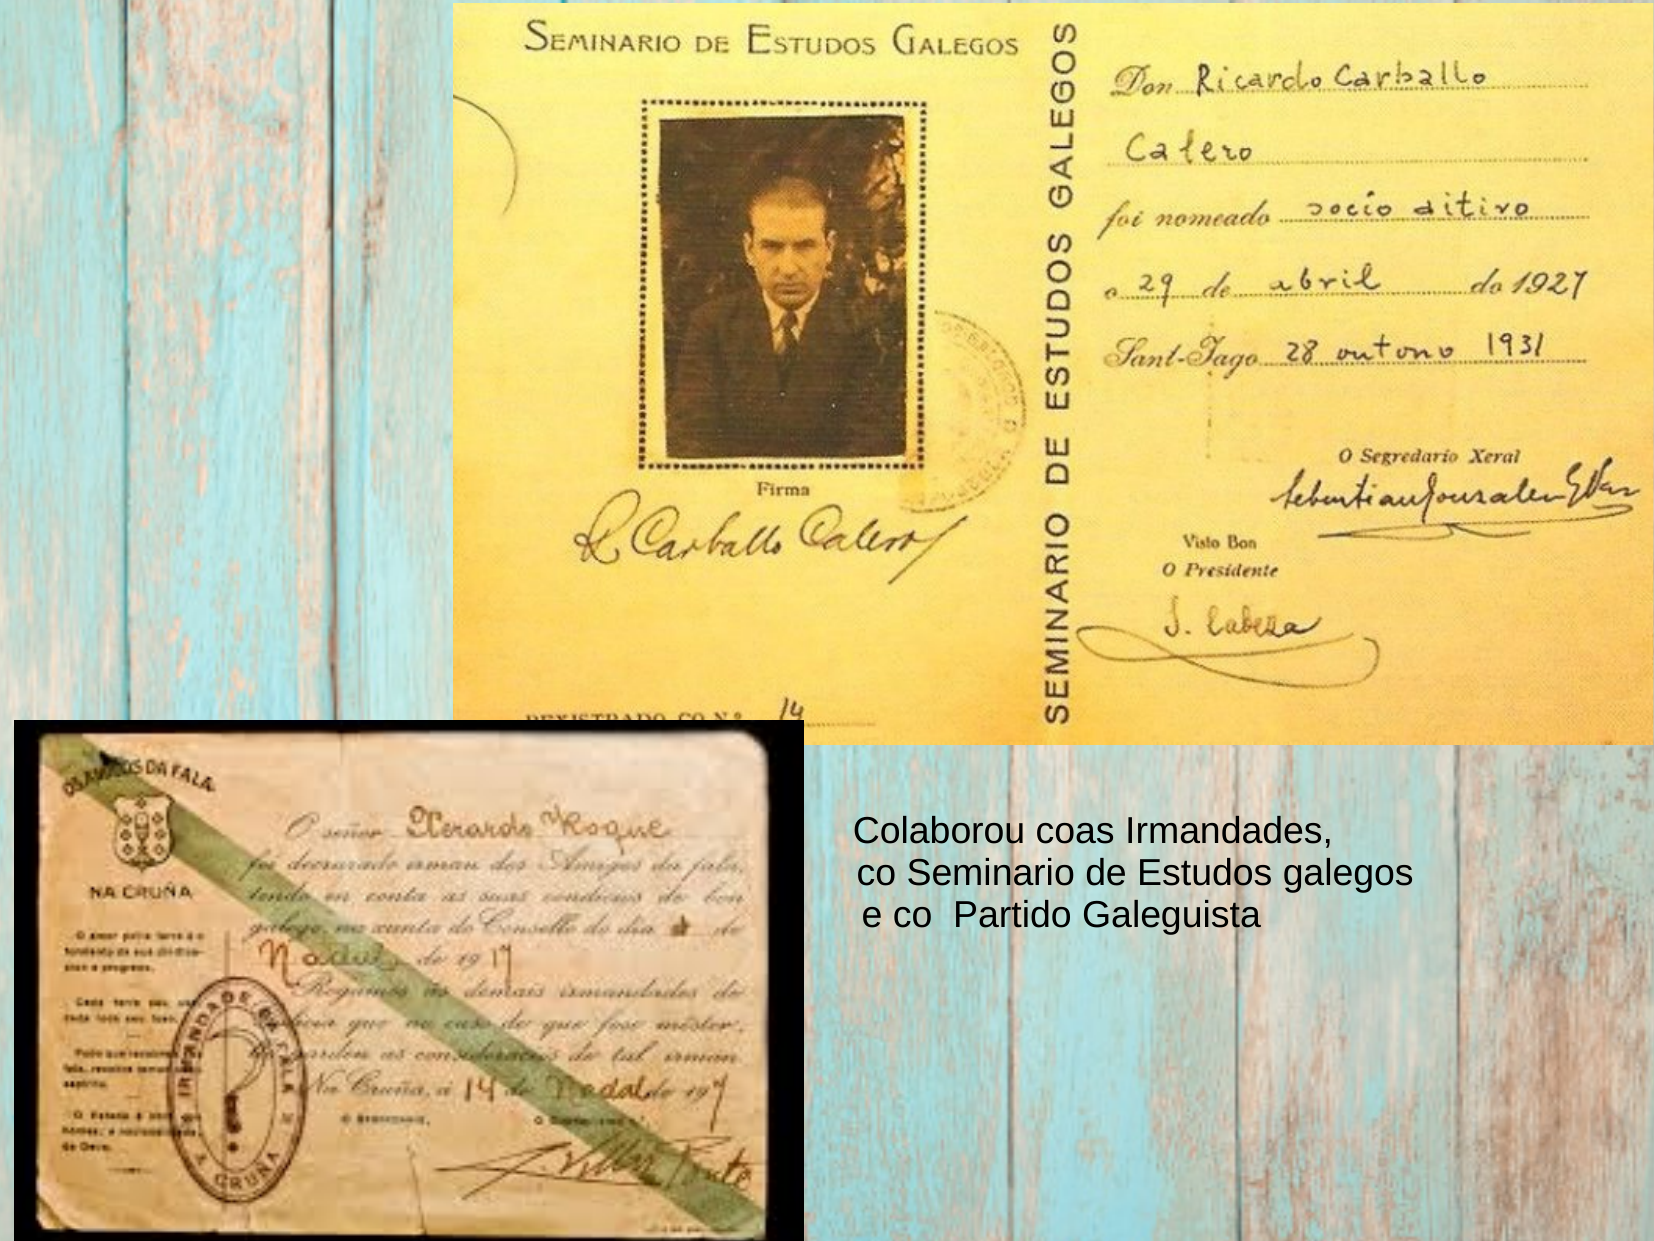

Colaborou coas Irmandades,
								co Seminario de Estudos galegos
						e co Partido Galeguista